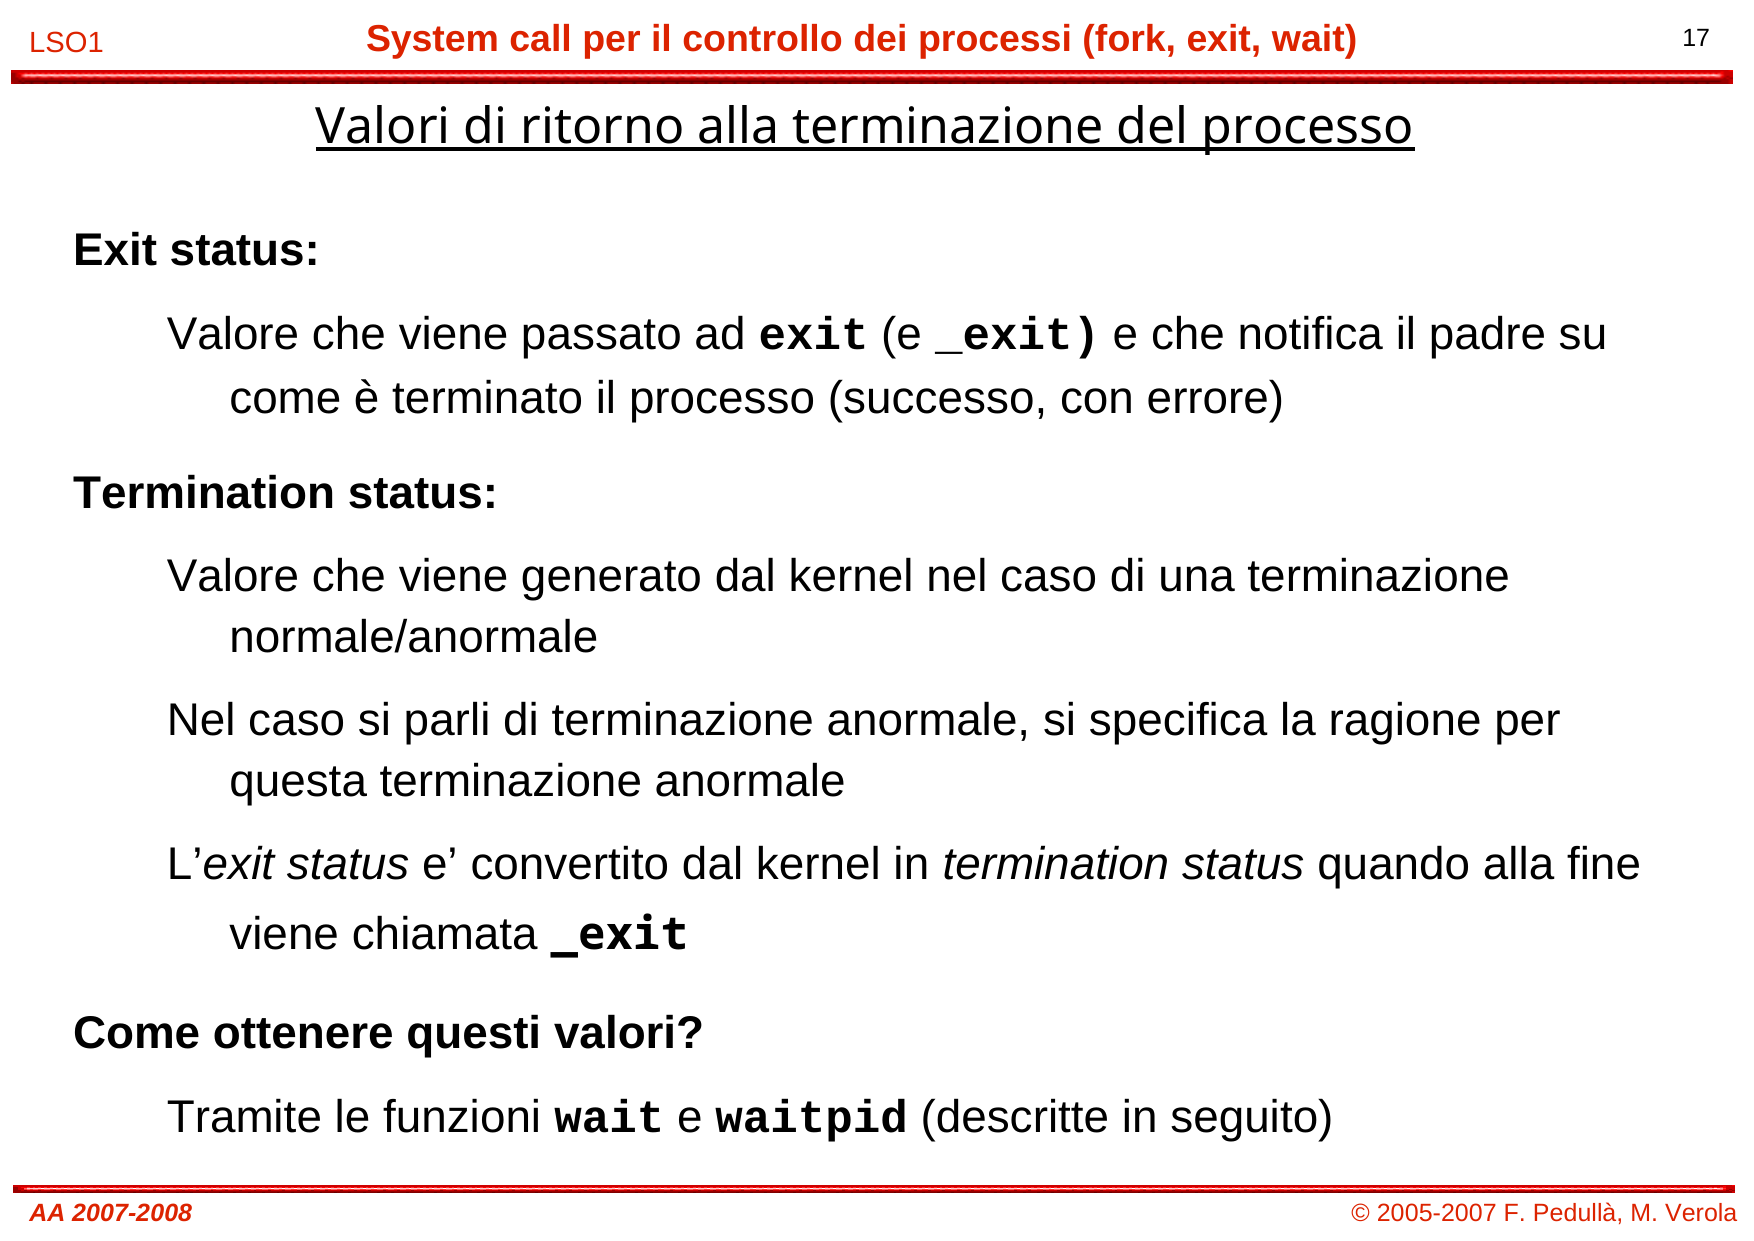

Valori di ritorno alla terminazione del processo
# Exit status:
Valore che viene passato ad exit (e _exit) e che notifica il padre su come è terminato il processo (successo, con errore)
Termination status:
Valore che viene generato dal kernel nel caso di una terminazione normale/anormale
Nel caso si parli di terminazione anormale, si specifica la ragione per questa terminazione anormale
L’exit status e’ convertito dal kernel in termination status quando alla fine viene chiamata _exit
Come ottenere questi valori?
Tramite le funzioni wait e waitpid (descritte in seguito)